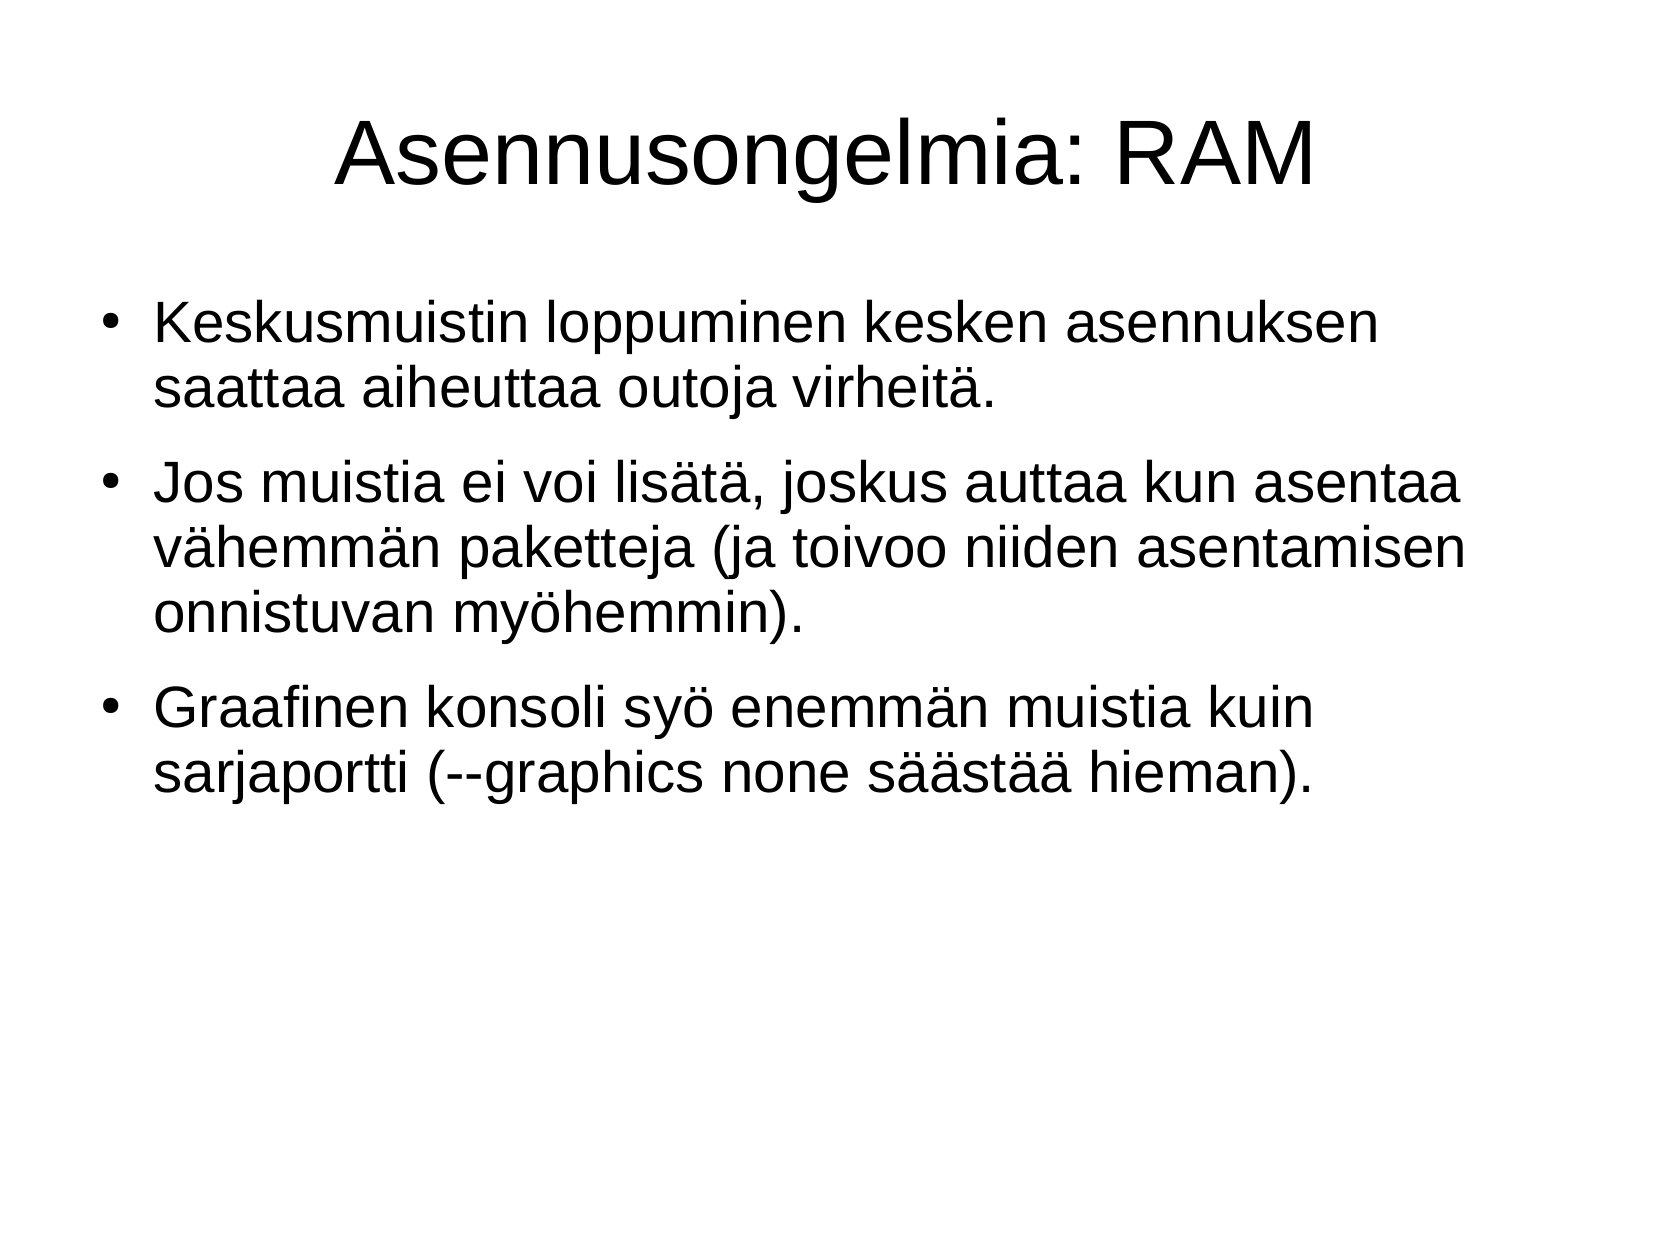

# Asennusongelmia: RAM
Keskusmuistin loppuminen kesken asennuksen saattaa aiheuttaa outoja virheitä.
Jos muistia ei voi lisätä, joskus auttaa kun asentaa vähemmän paketteja (ja toivoo niiden asentamisen onnistuvan myöhemmin).
Graafinen konsoli syö enemmän muistia kuin sarjaportti (--graphics none säästää hieman).